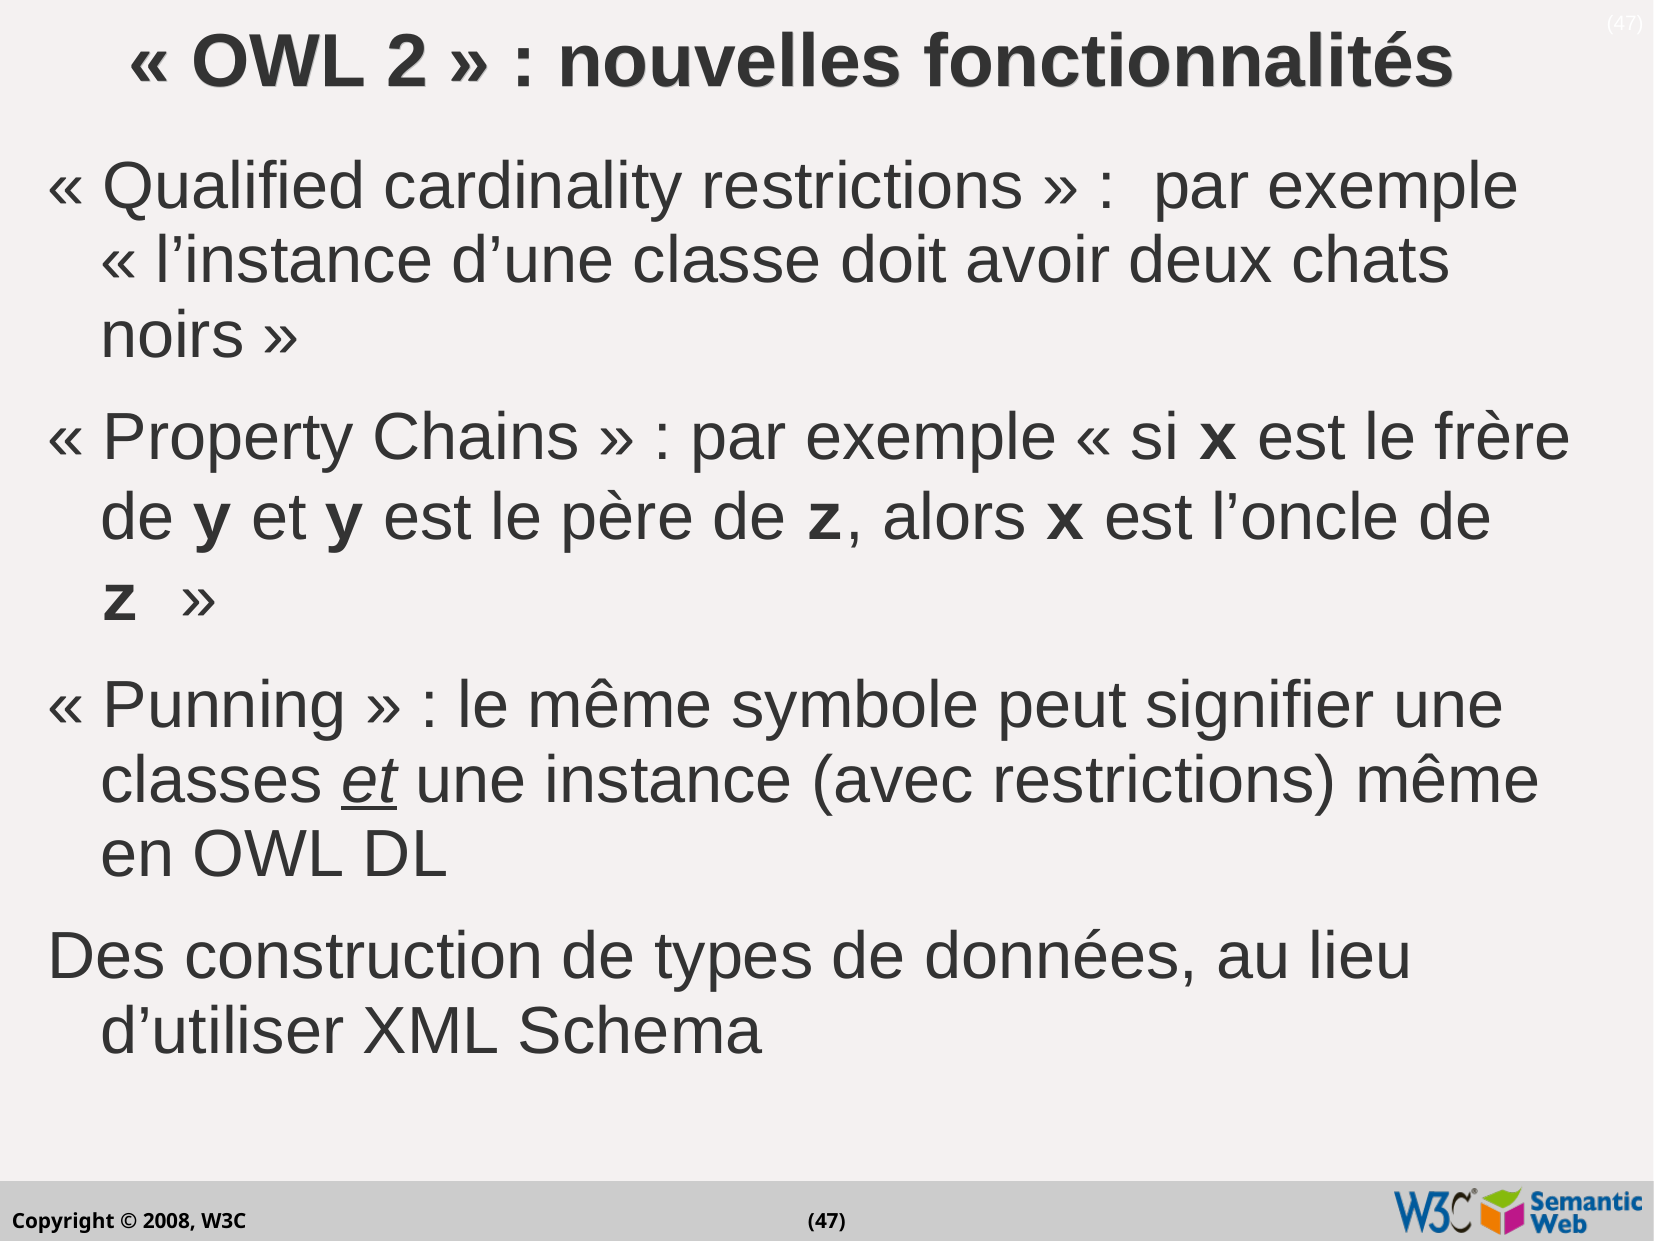

# « OWL 2 » : nouvelles fonctionnalités
« Qualified cardinality restrictions » : par exemple « l’instance d’une classe doit avoir deux chats noirs »
« Property Chains » : par exemple « si x est le frère de y et y est le père de z, alors x est l’oncle de z »
« Punning » : le même symbole peut signifier une classes et une instance (avec restrictions) même en OWL DL
Des construction de types de données, au lieu d’utiliser XML Schema